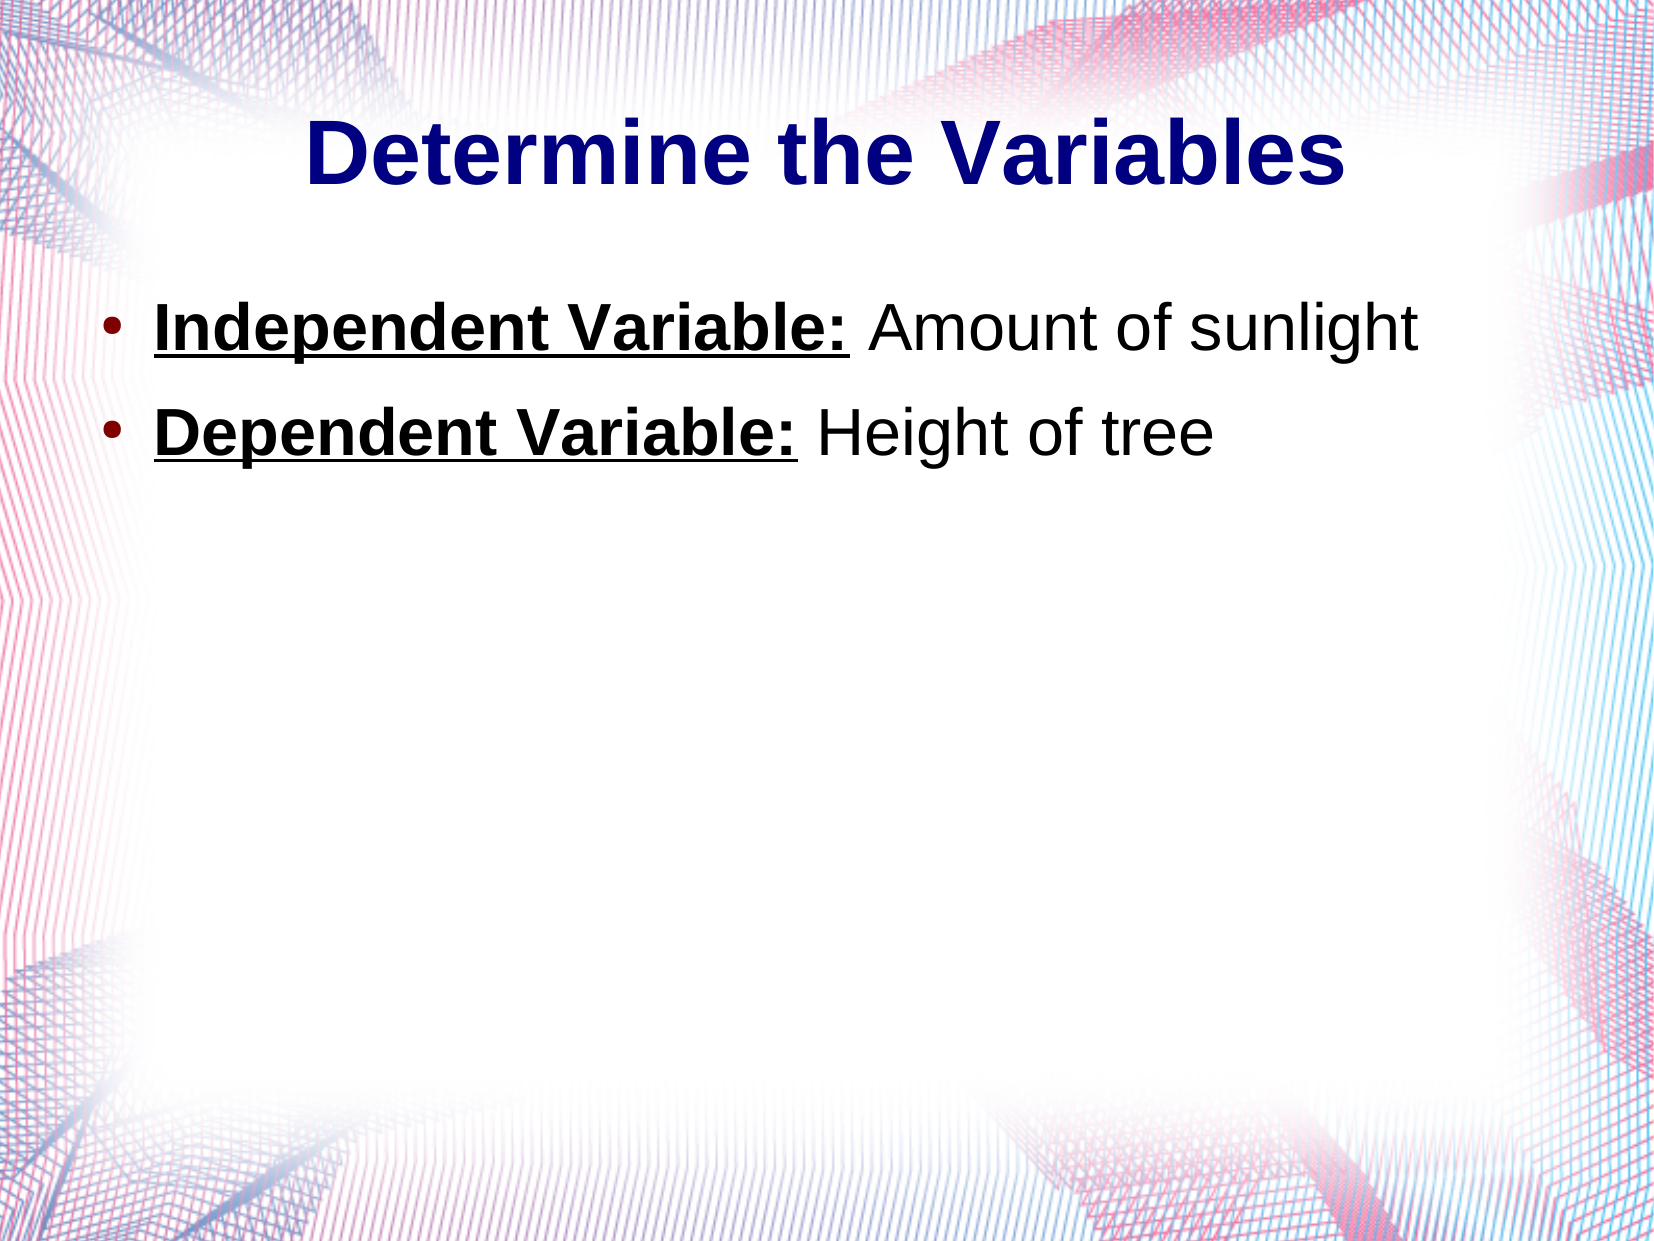

# Determine the Variables
Independent Variable: Amount of sunlight
Dependent Variable: Height of tree